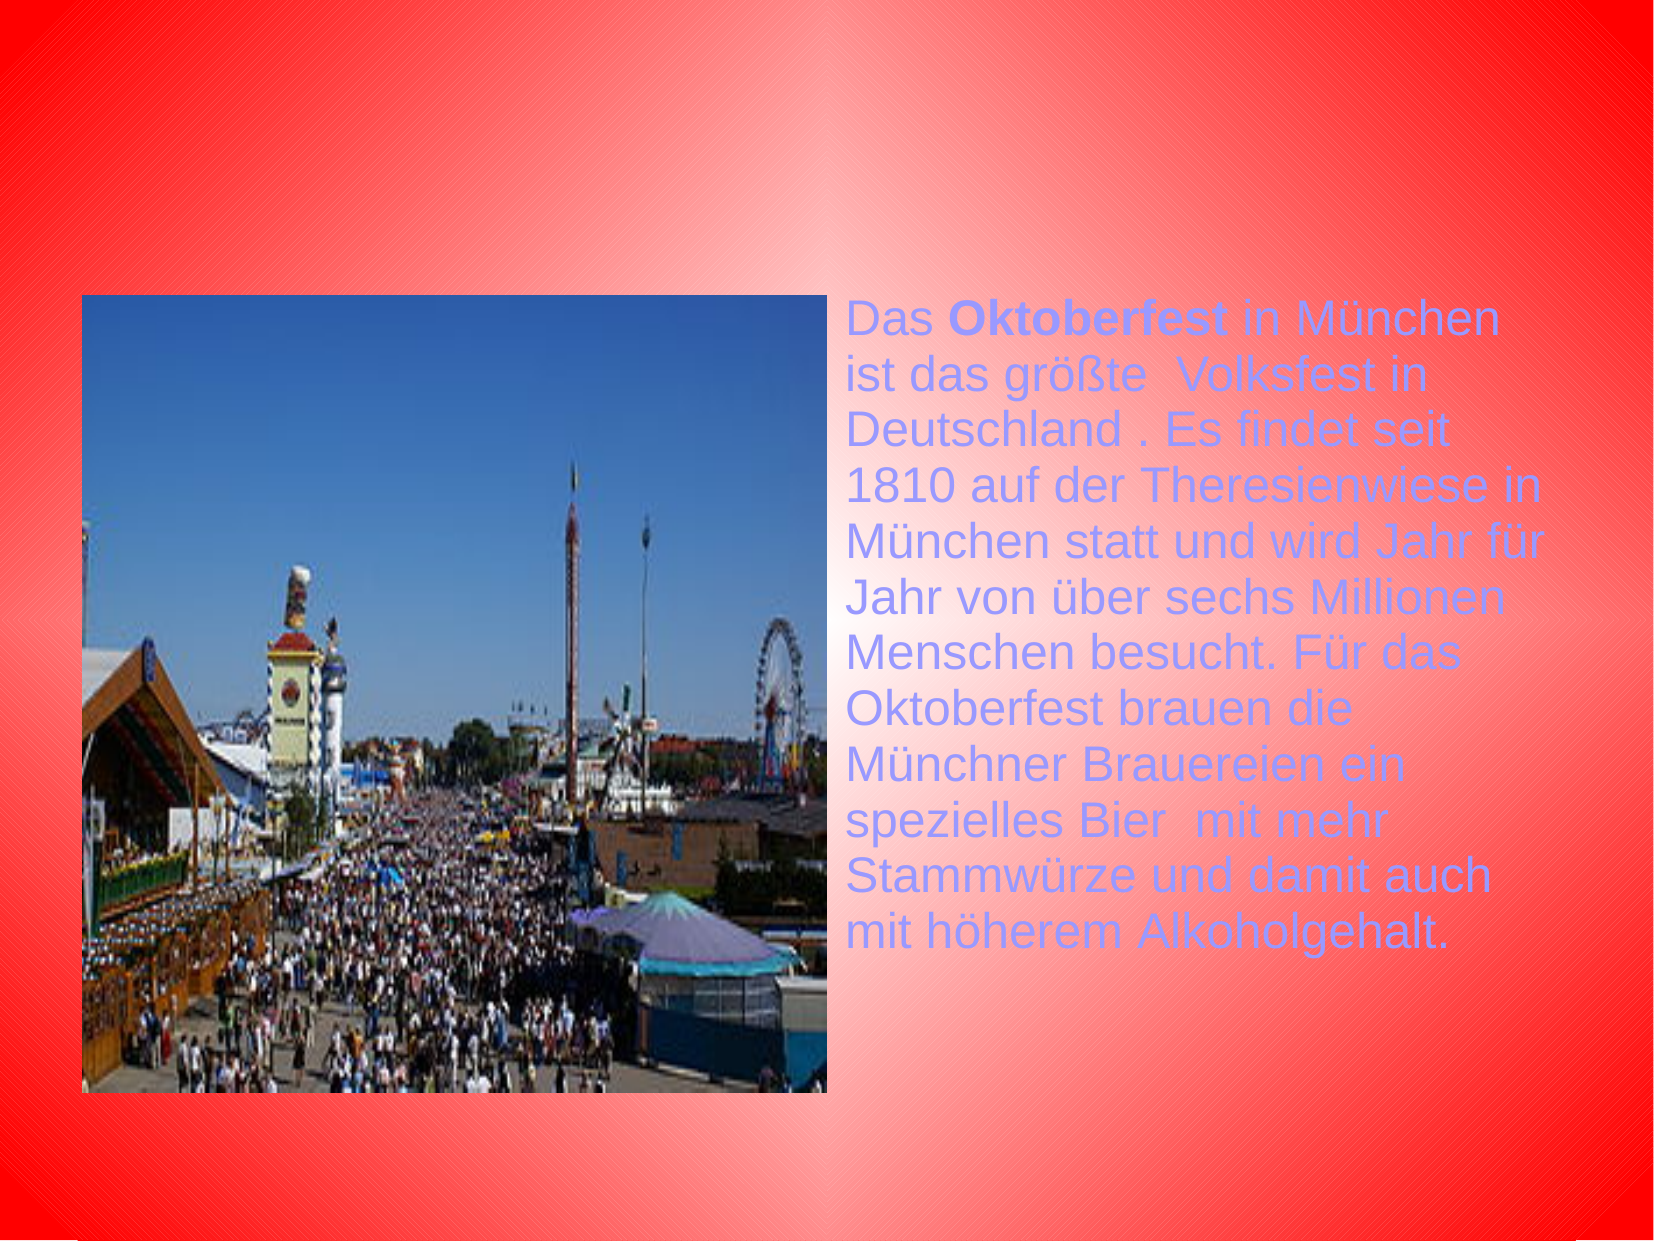

# Das Oktoberfest in München ist das größte Volksfest in Deutschland . Es findet seit 1810 auf der Theresienwiese in München statt und wird Jahr für Jahr von über sechs Millionen Menschen besucht. Für das Oktoberfest brauen die Münchner Brauereien ein spezielles Bier mit mehr Stammwürze und damit auch mit höherem Alkoholgehalt.